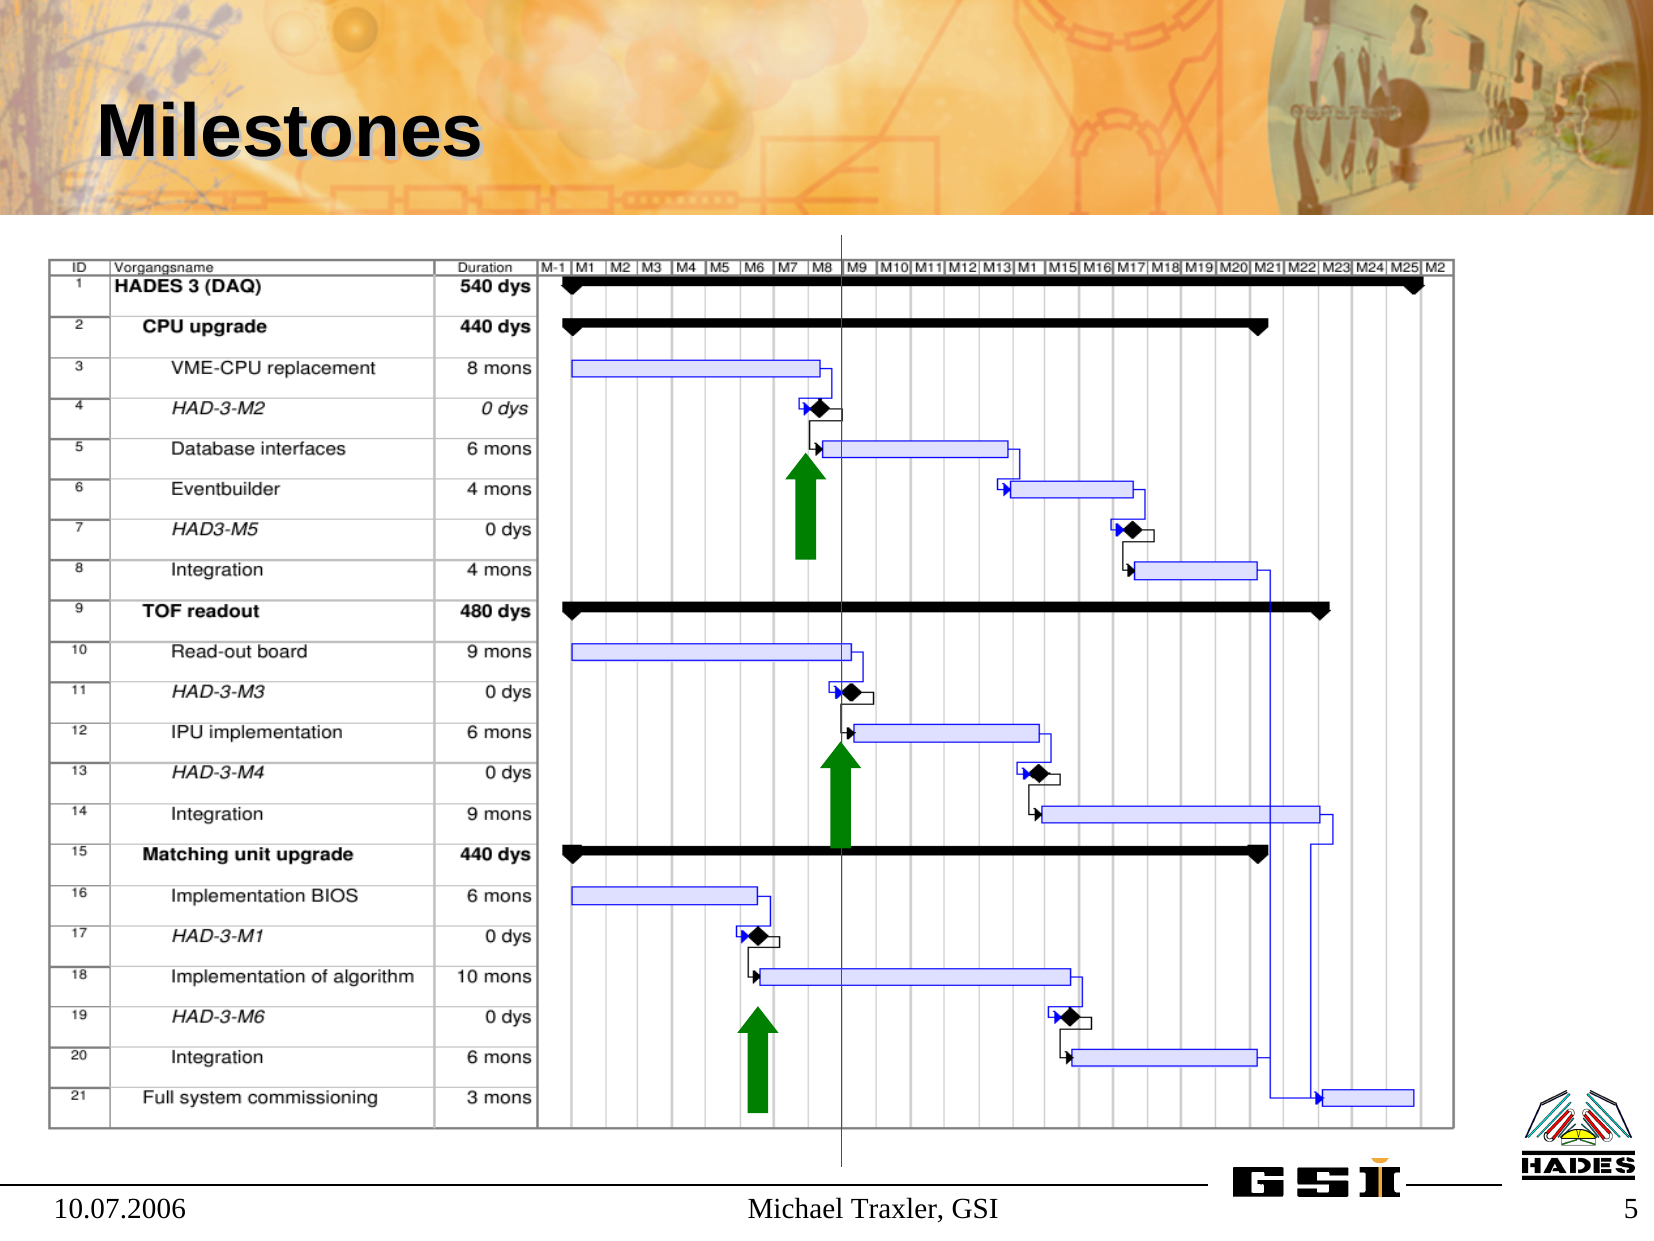

# Milestones
10.07.2006
Michael Traxler, GSI
5